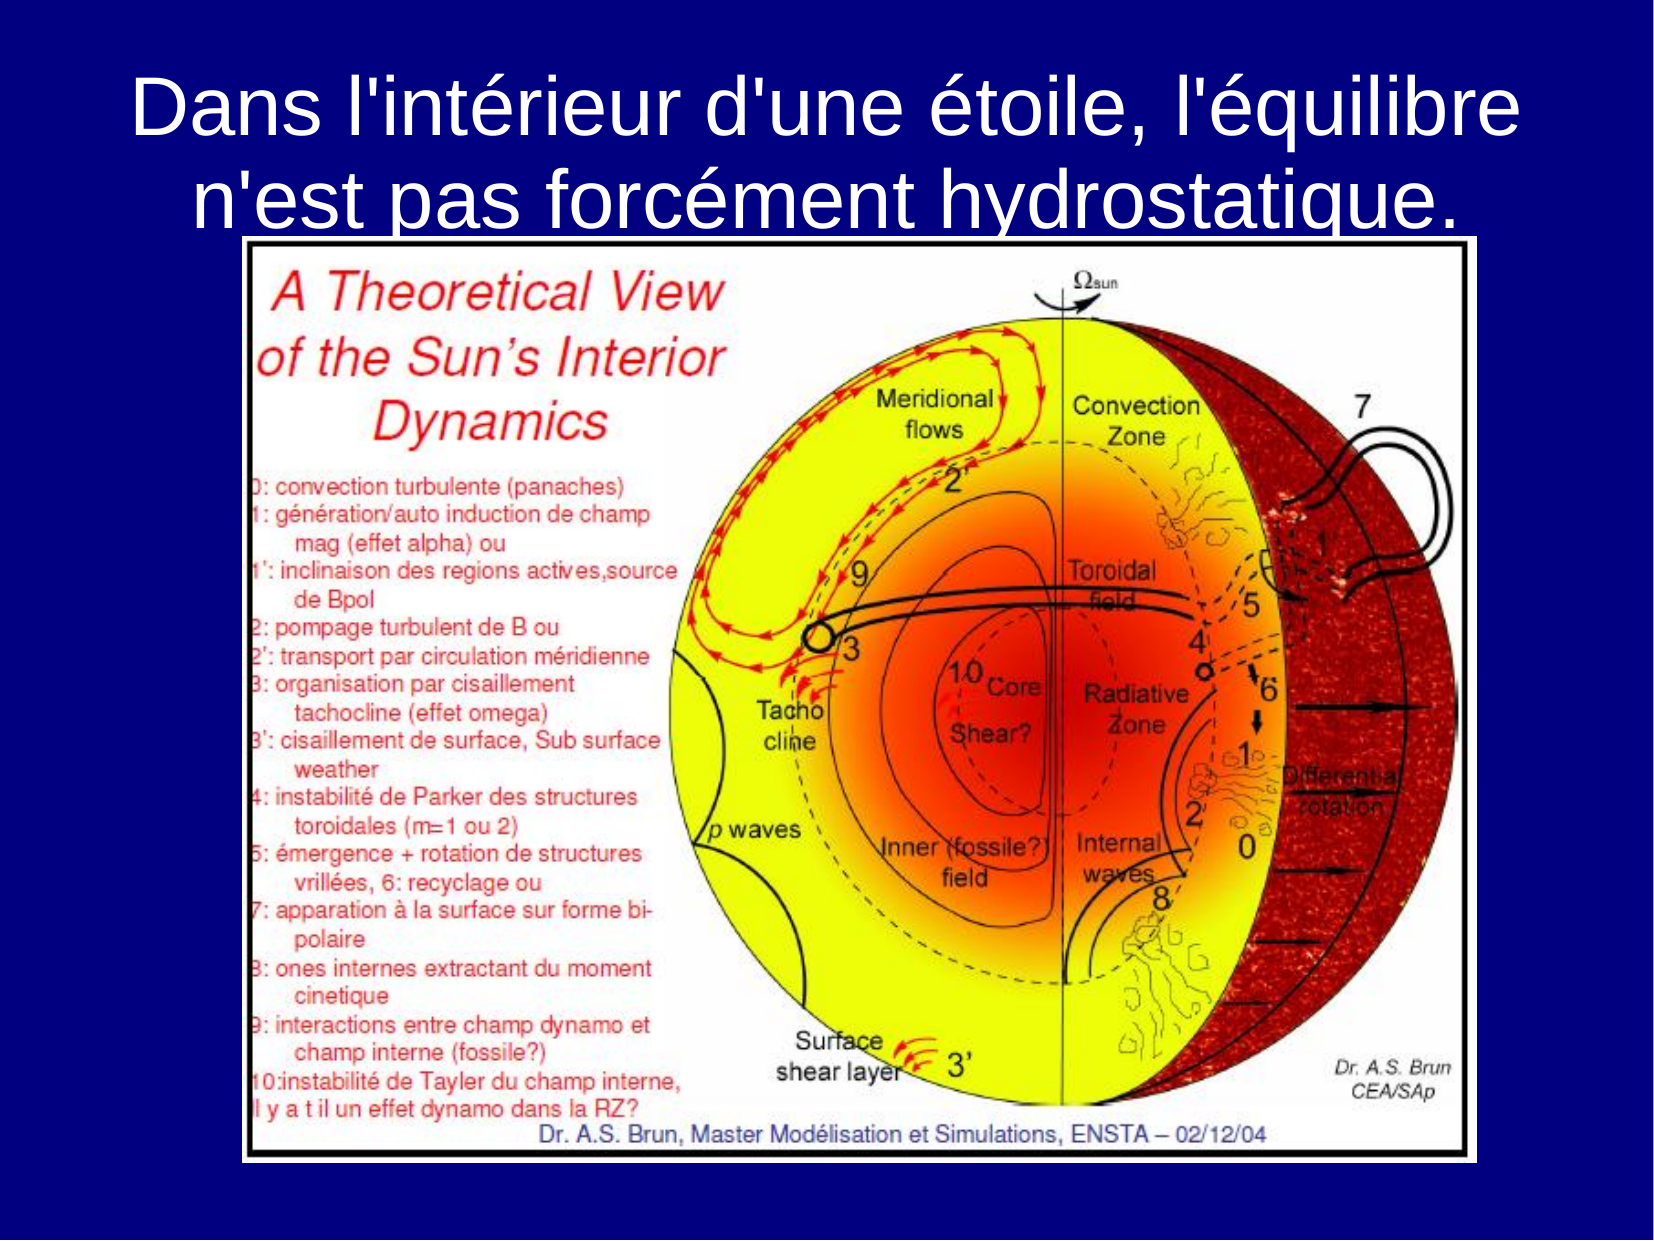

# Dans l'intérieur d'une étoile, l'équilibre n'est pas forcément hydrostatique.